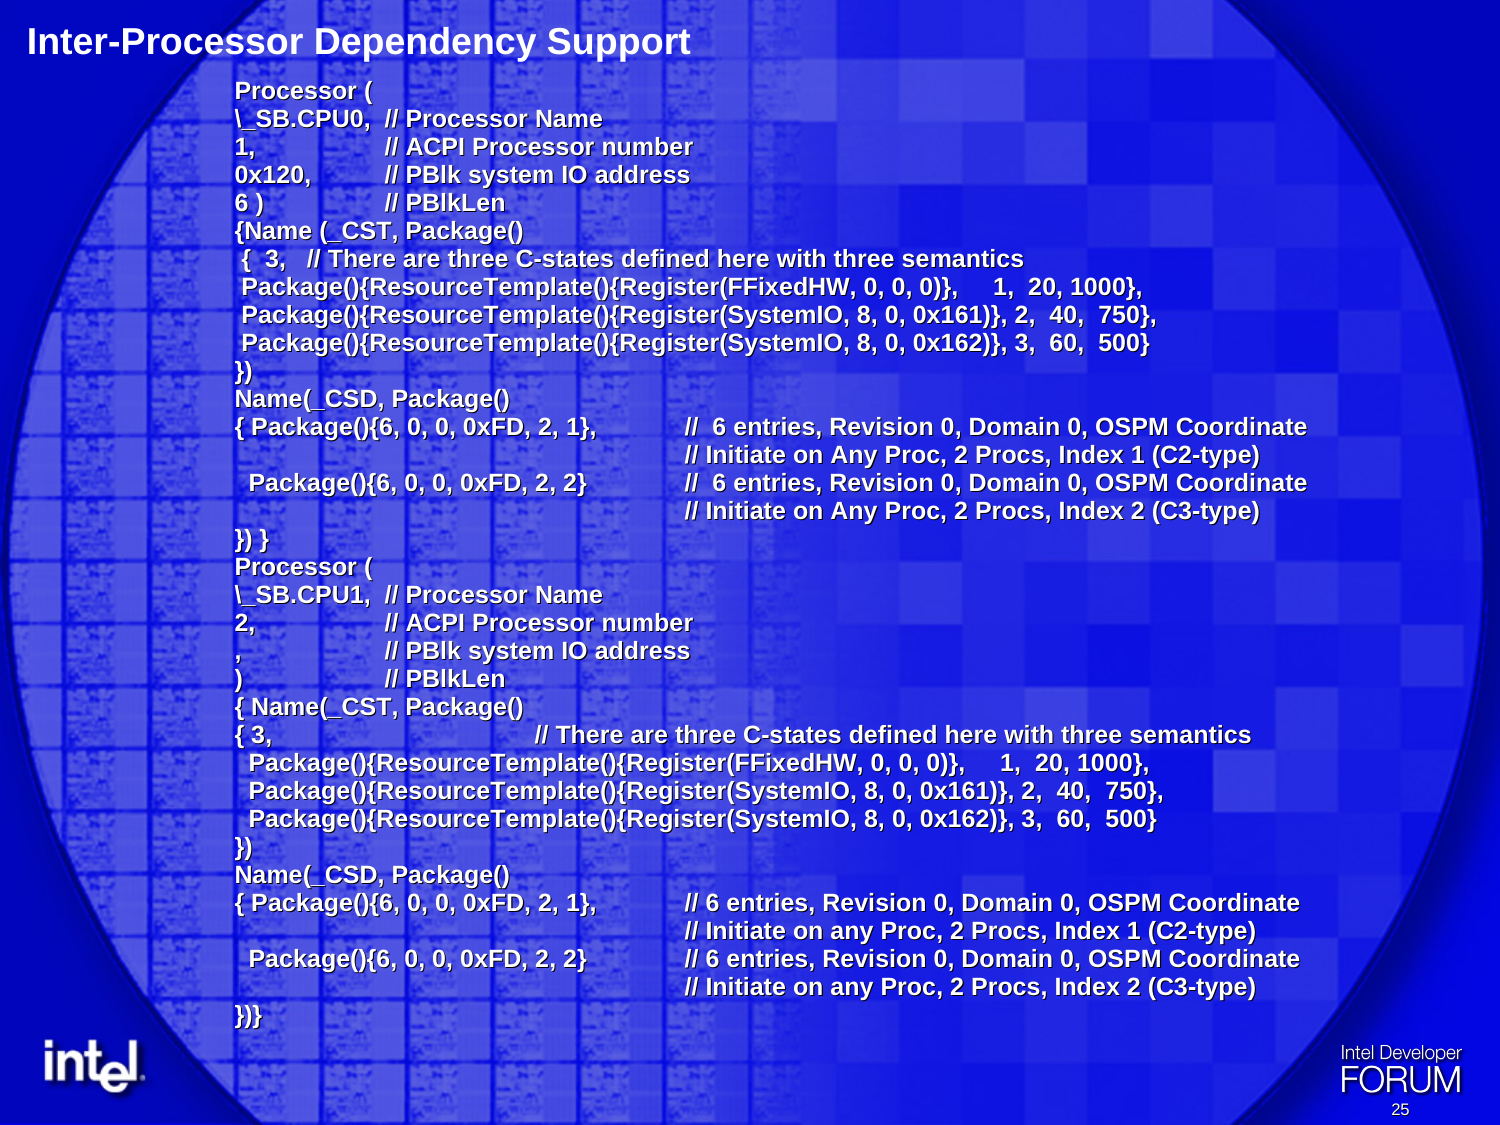

Inter-Processor Dependency Support
Processor (
\_SB.CPU0,	// Processor Name
1,	// ACPI Processor number
0x120,	// PBlk system IO address
6 )	// PBlkLen
{Name (_CST, Package()
 { 3, // There are three C-states defined here with three semantics
 Package(){ResourceTemplate(){Register(FFixedHW, 0, 0, 0)}, 1, 20, 1000},
 Package(){ResourceTemplate(){Register(SystemIO, 8, 0, 0x161)}, 2, 40, 750},
 Package(){ResourceTemplate(){Register(SystemIO, 8, 0, 0x162)}, 3, 60, 500}
})
Name(_CSD, Package()
{ Package(){6, 0, 0, 0xFD, 2, 1}, 	// 6 entries, Revision 0, Domain 0, OSPM Coordinate
		 	// Initiate on Any Proc, 2 Procs, Index 1 (C2-type)
 Package(){6, 0, 0, 0xFD, 2, 2} 	// 6 entries, Revision 0, Domain 0, OSPM Coordinate
		 	// Initiate on Any Proc, 2 Procs, Index 2 (C3-type)
}) }
Processor (
\_SB.CPU1,	// Processor Name
2,	// ACPI Processor number
,	// PBlk system IO address
)	// PBlkLen
{ Name(_CST, Package()
{ 3, 		// There are three C-states defined here with three semantics
 Package(){ResourceTemplate(){Register(FFixedHW, 0, 0, 0)}, 1, 20, 1000},
 Package(){ResourceTemplate(){Register(SystemIO, 8, 0, 0x161)}, 2, 40, 750},
 Package(){ResourceTemplate(){Register(SystemIO, 8, 0, 0x162)}, 3, 60, 500}
})
Name(_CSD, Package()
{ Package(){6, 0, 0, 0xFD, 2, 1},	// 6 entries, Revision 0, Domain 0, OSPM Coordinate
		 	// Initiate on any Proc, 2 Procs, Index 1 (C2-type)
 Package(){6, 0, 0, 0xFD, 2, 2} 	// 6 entries, Revision 0, Domain 0, OSPM Coordinate
		 	// Initiate on any Proc, 2 Procs, Index 2 (C3-type)
})}